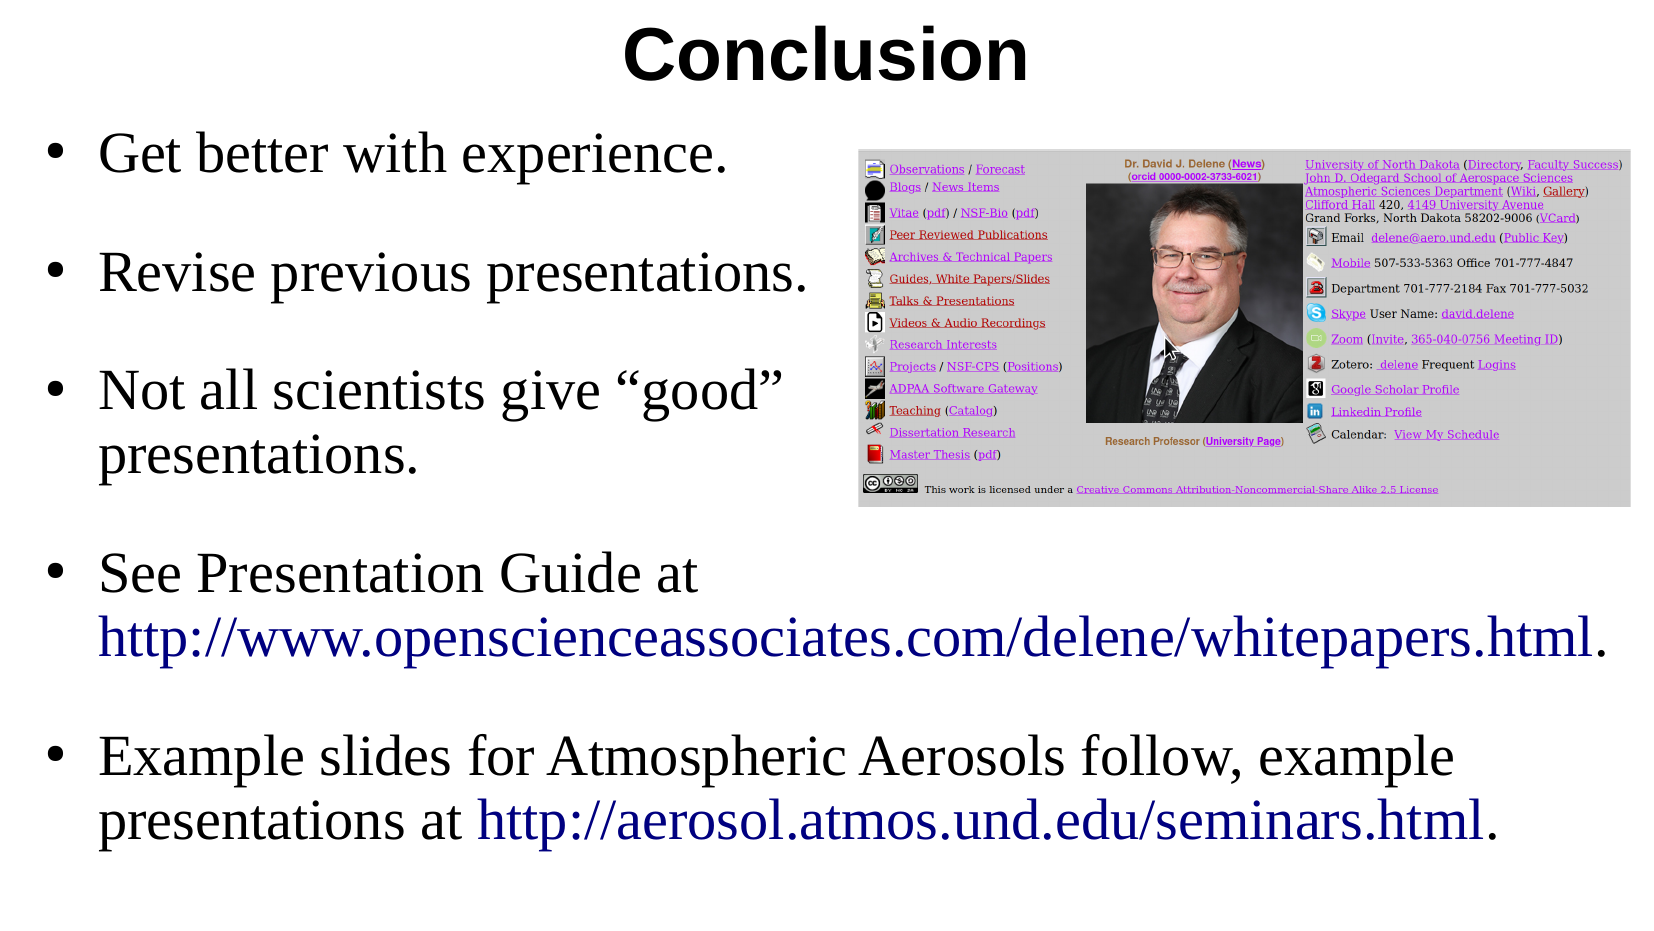

# Conclusion
Get better with experience.
Revise previous presentations.
Not all scientists give “good” presentations.
See Presentation Guide at http://www.openscienceassociates.com/delene/whitepapers.html.
Example slides for Atmospheric Aerosols follow, example presentations at http://aerosol.atmos.und.edu/seminars.html.